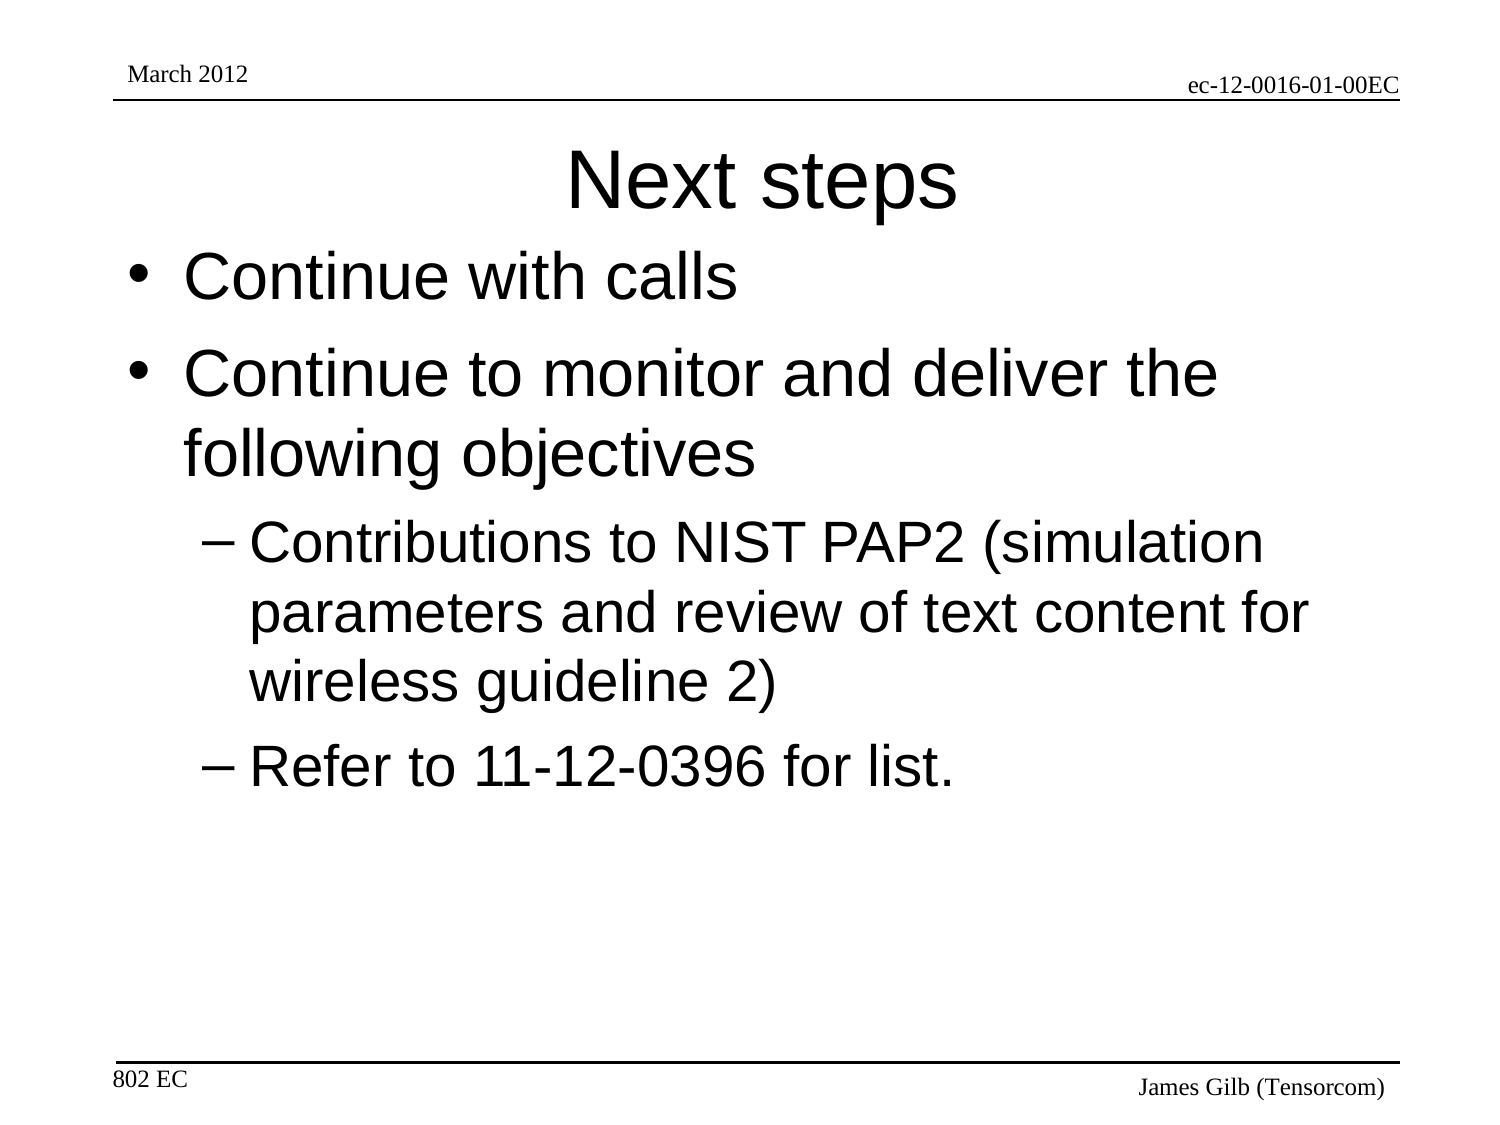

# Next steps
Continue with calls
Continue to monitor and deliver the following objectives
Contributions to NIST PAP2 (simulation parameters and review of text content for wireless guideline 2)
Refer to 11-12-0396 for list.